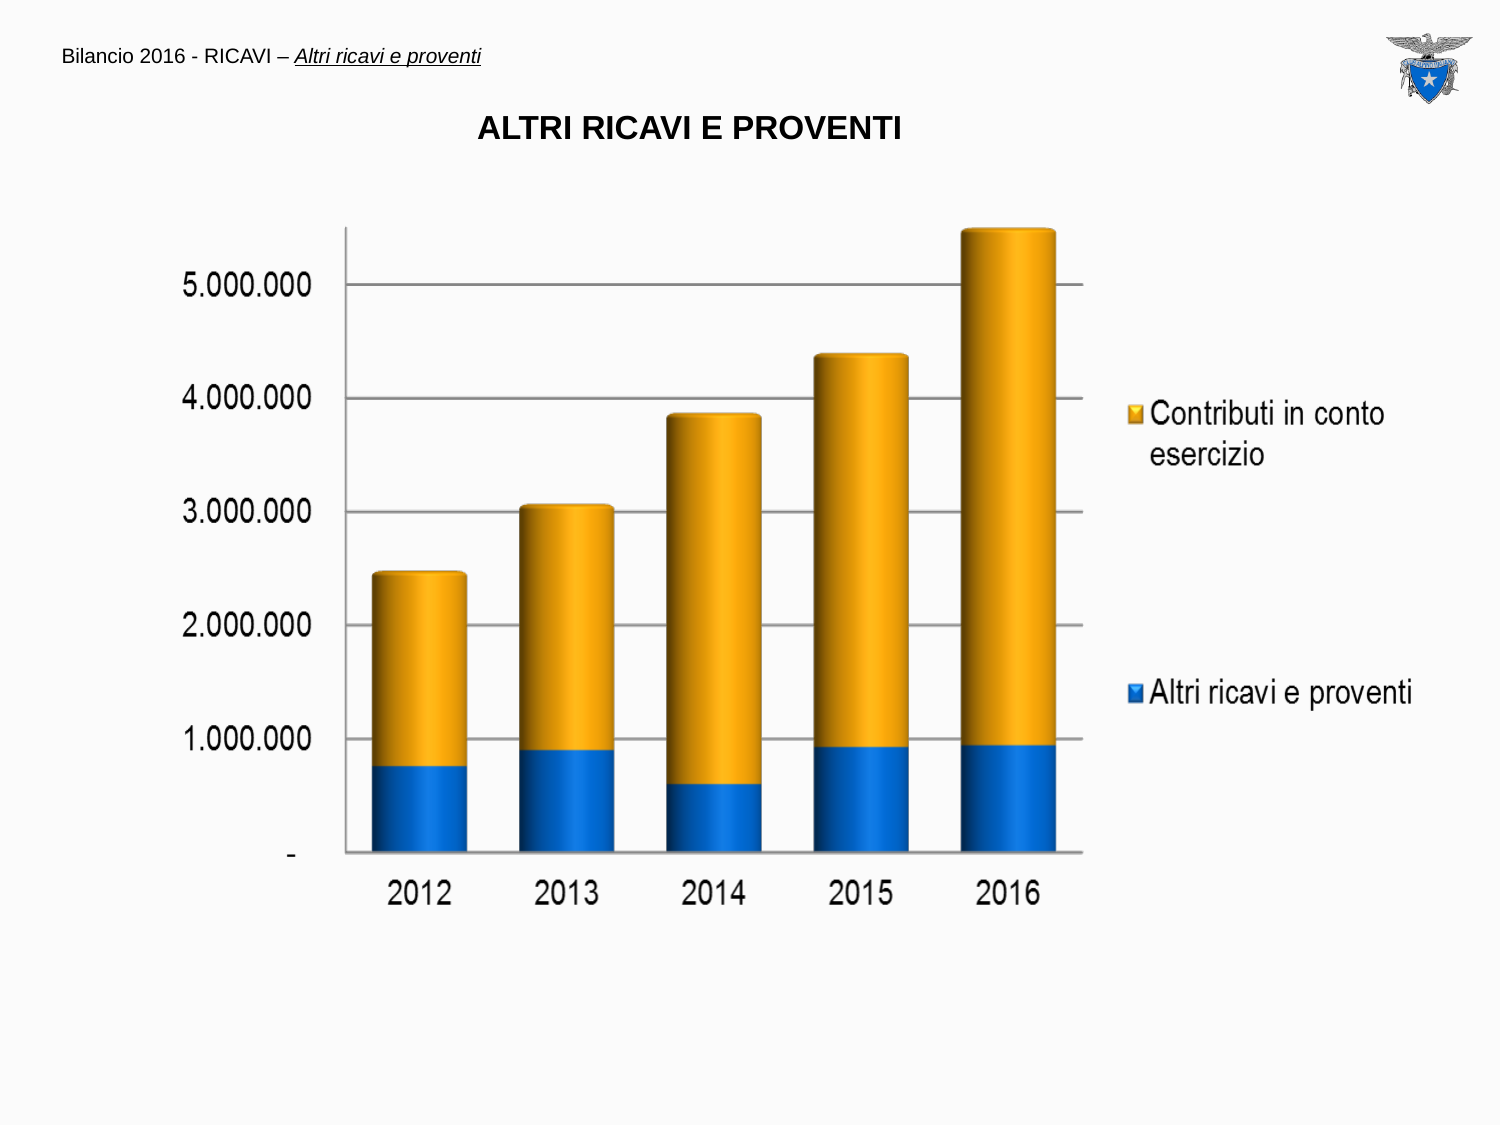

Bilancio 2016 - RICAVI – Altri ricavi e proventi
ALTRI RICAVI E PROVENTI